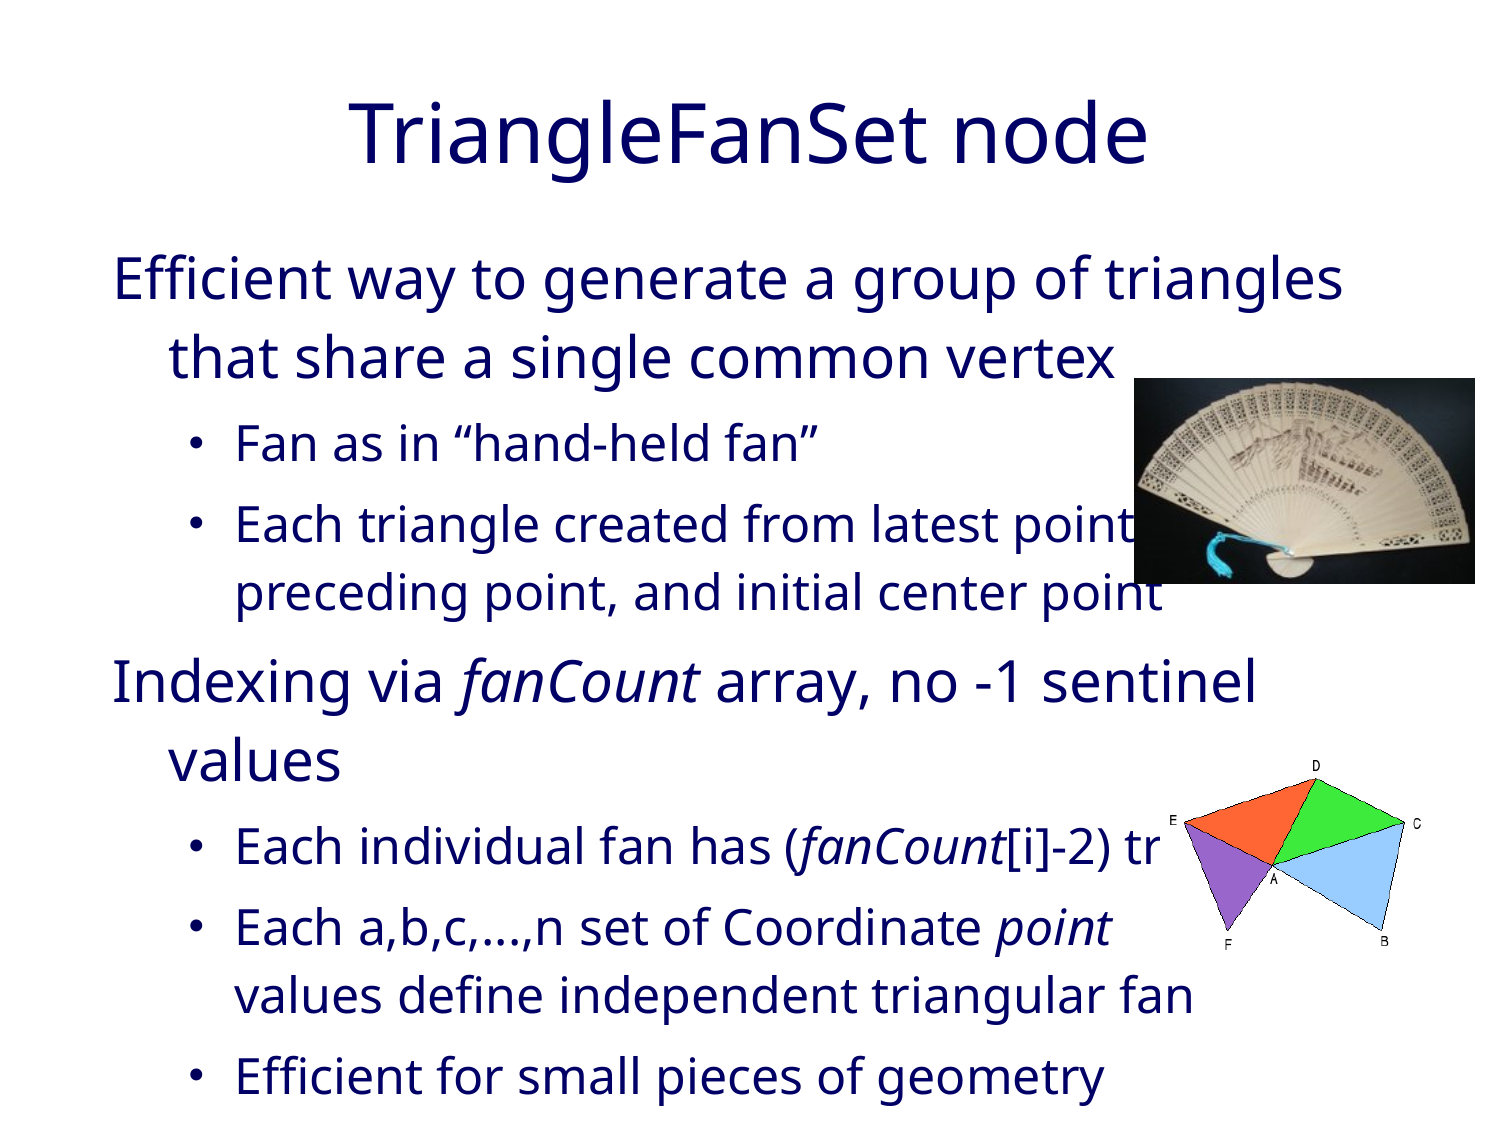

# TriangleFanSet node
Efficient way to generate a group of triangles that share a single common vertex
Fan as in “hand-held fan”
Each triangle created from latest point, preceding point, and initial center point
Indexing via fanCount array, no -1 sentinel values
Each individual fan has (fanCount[i]-2) triangles
Each a,b,c,...,n set of Coordinate point values define independent triangular fan
Efficient for small pieces of geometry
Coincident vertex values must be repeated, and so efficiency is reduced for large Coordinate nodes